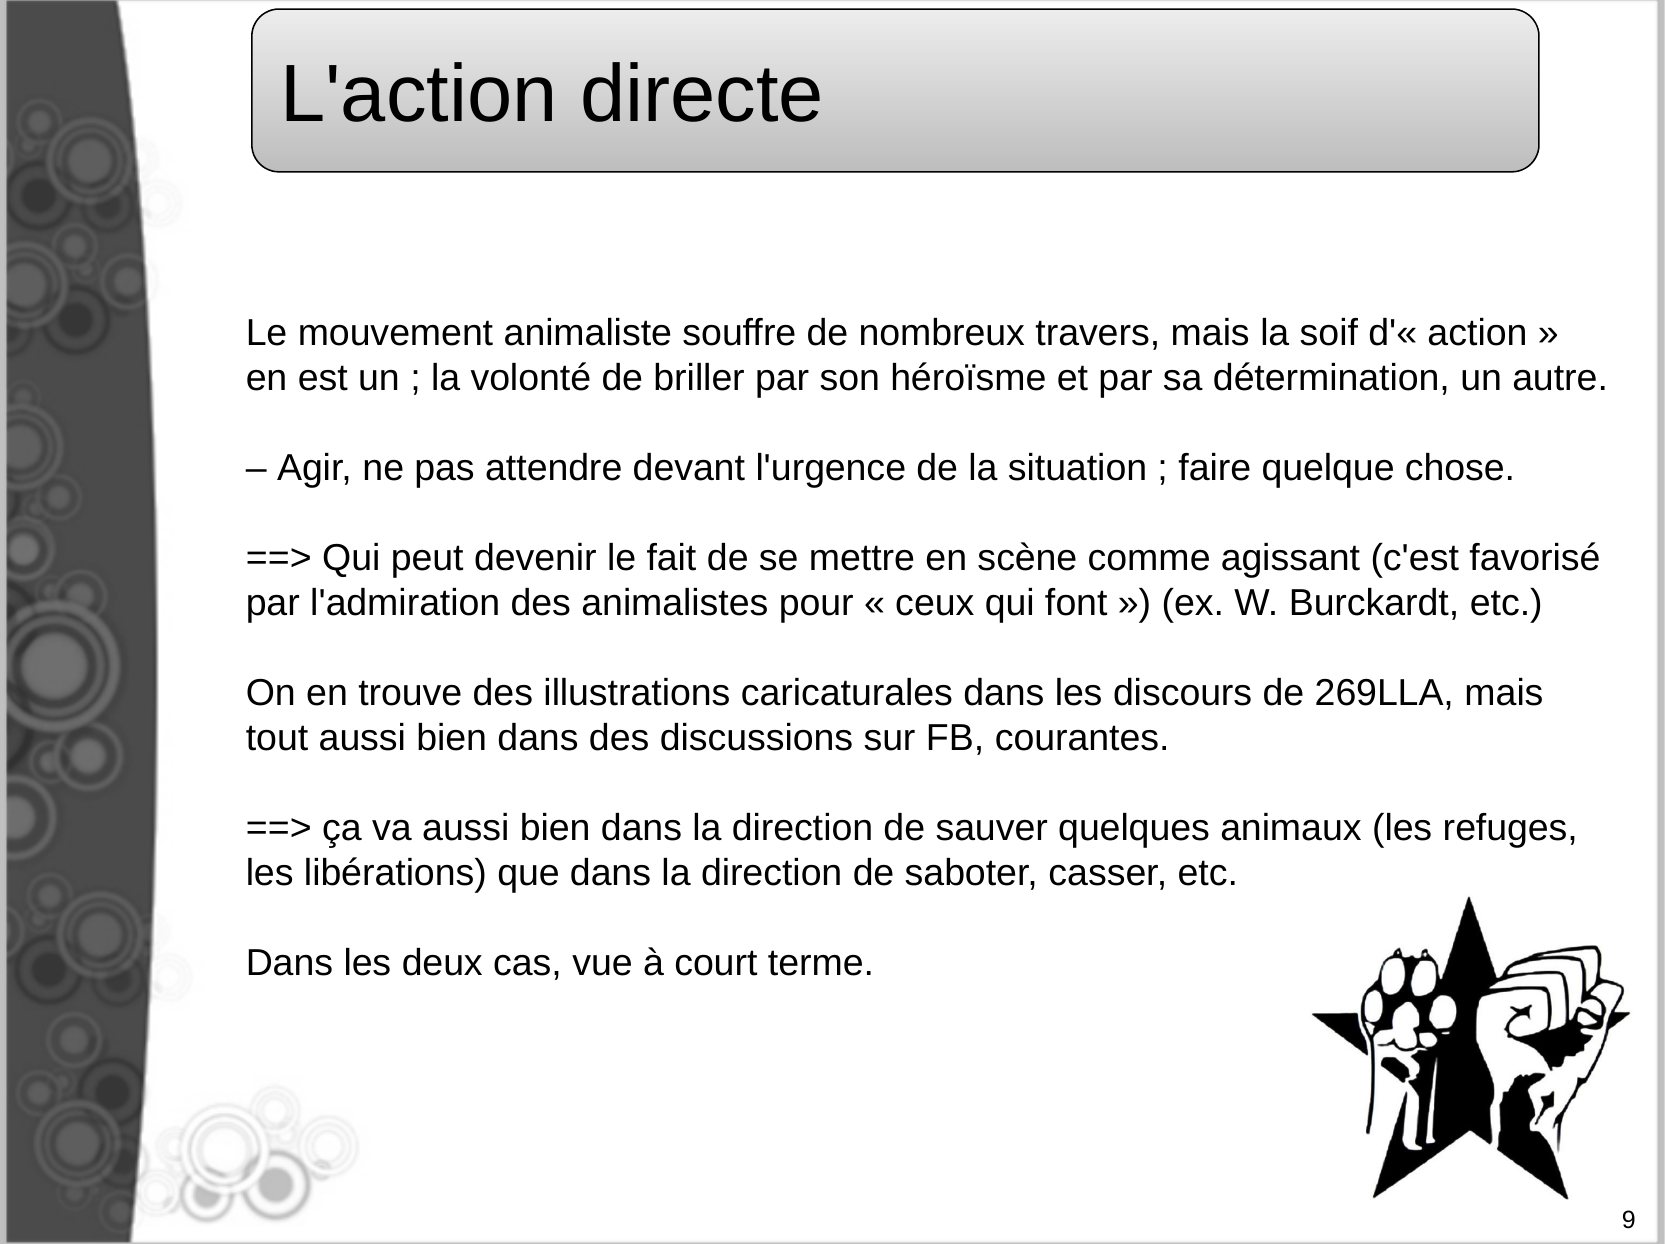

L'action directe
Le mouvement animaliste souffre de nombreux travers, mais la soif d'« action »
en est un ; la volonté de briller par son héroïsme et par sa détermination, un autre.
– Agir, ne pas attendre devant l'urgence de la situation ; faire quelque chose.
==> Qui peut devenir le fait de se mettre en scène comme agissant (c'est favorisé par l'admiration des animalistes pour « ceux qui font ») (ex. W. Burckardt, etc.)
On en trouve des illustrations caricaturales dans les discours de 269LLA, mais tout aussi bien dans des discussions sur FB, courantes.
==> ça va aussi bien dans la direction de sauver quelques animaux (les refuges, les libérations) que dans la direction de saboter, casser, etc.
Dans les deux cas, vue à court terme.
9